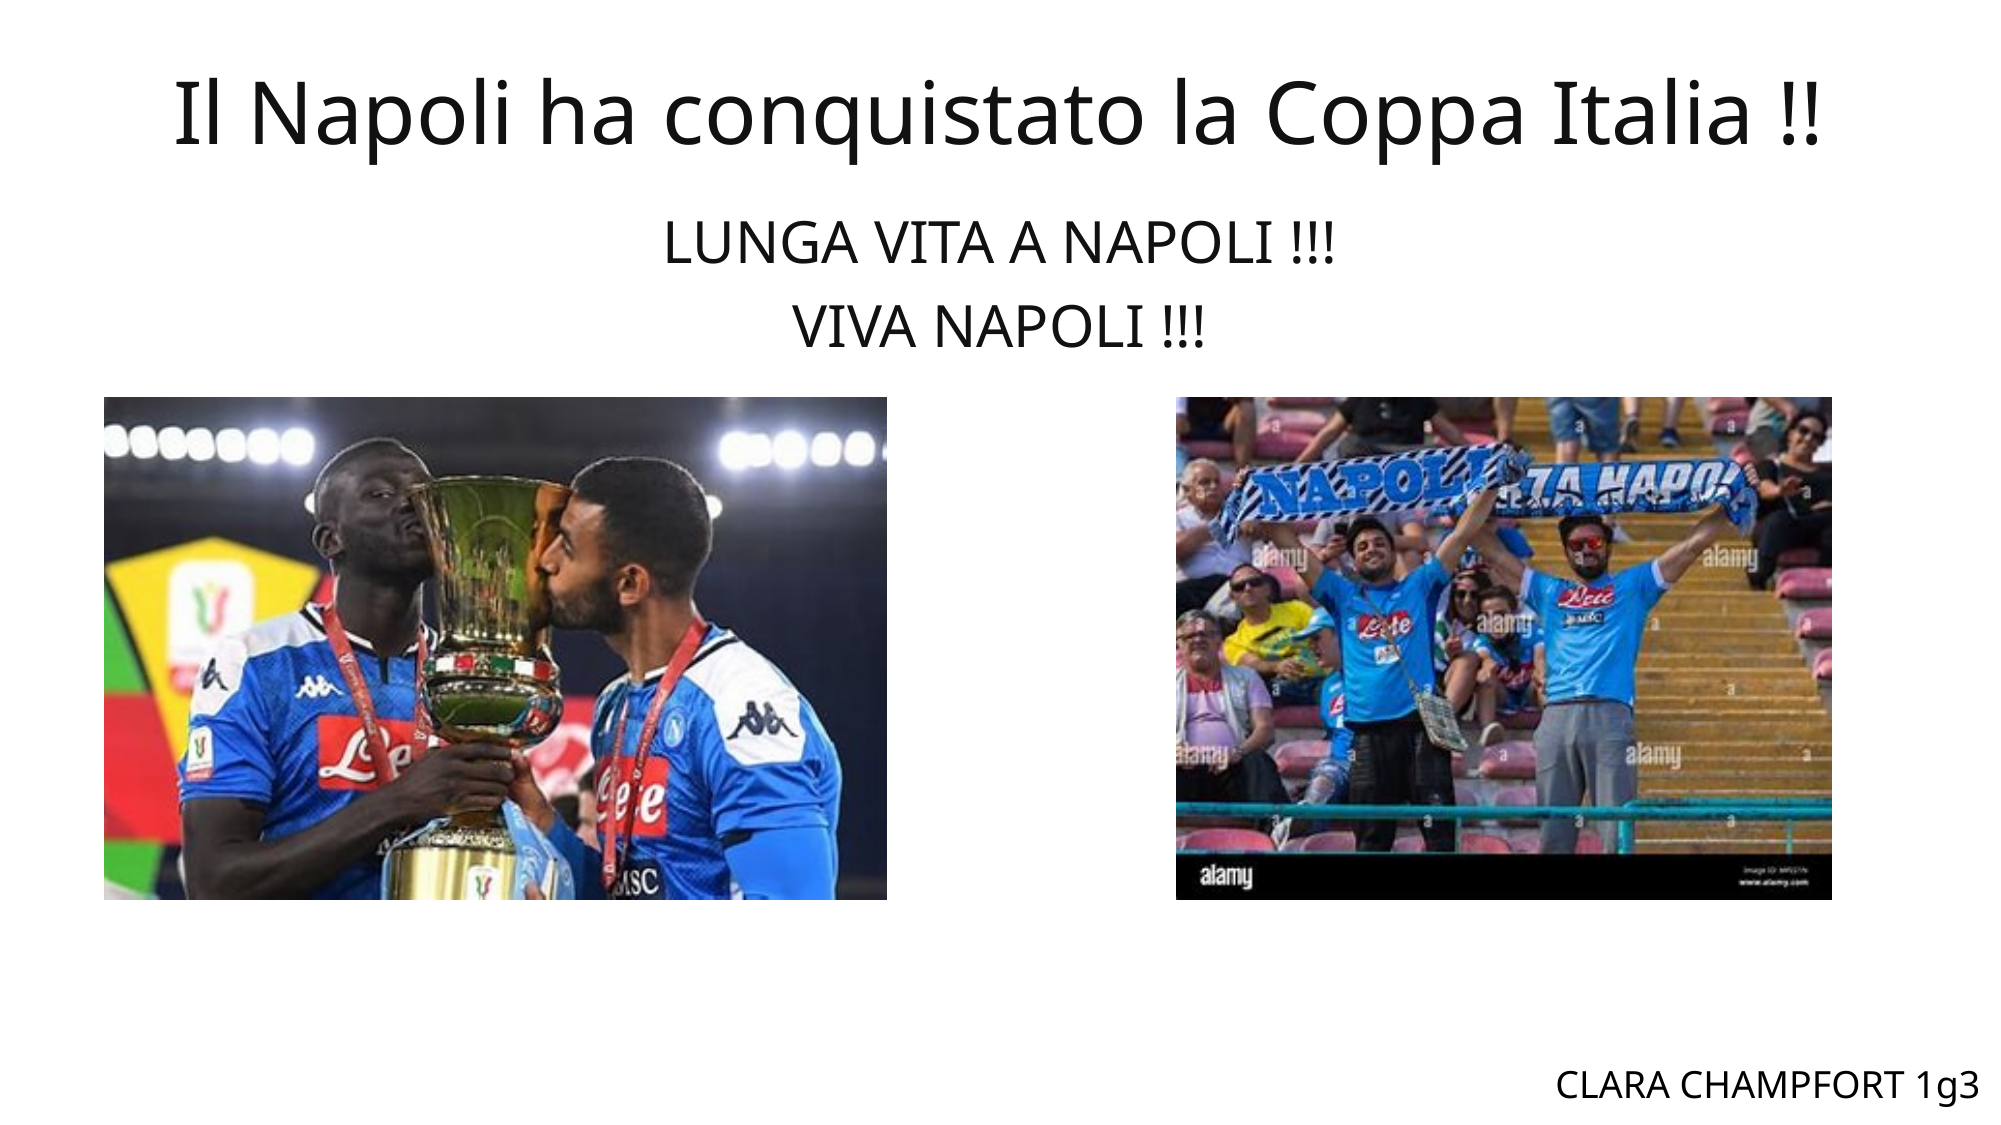

# Il Napoli ha conquistato la Coppa Italia !!
LUNGA VITA A NAPOLI !!!
VIVA NAPOLI !!!
CLARA CHAMPFORT 1g3